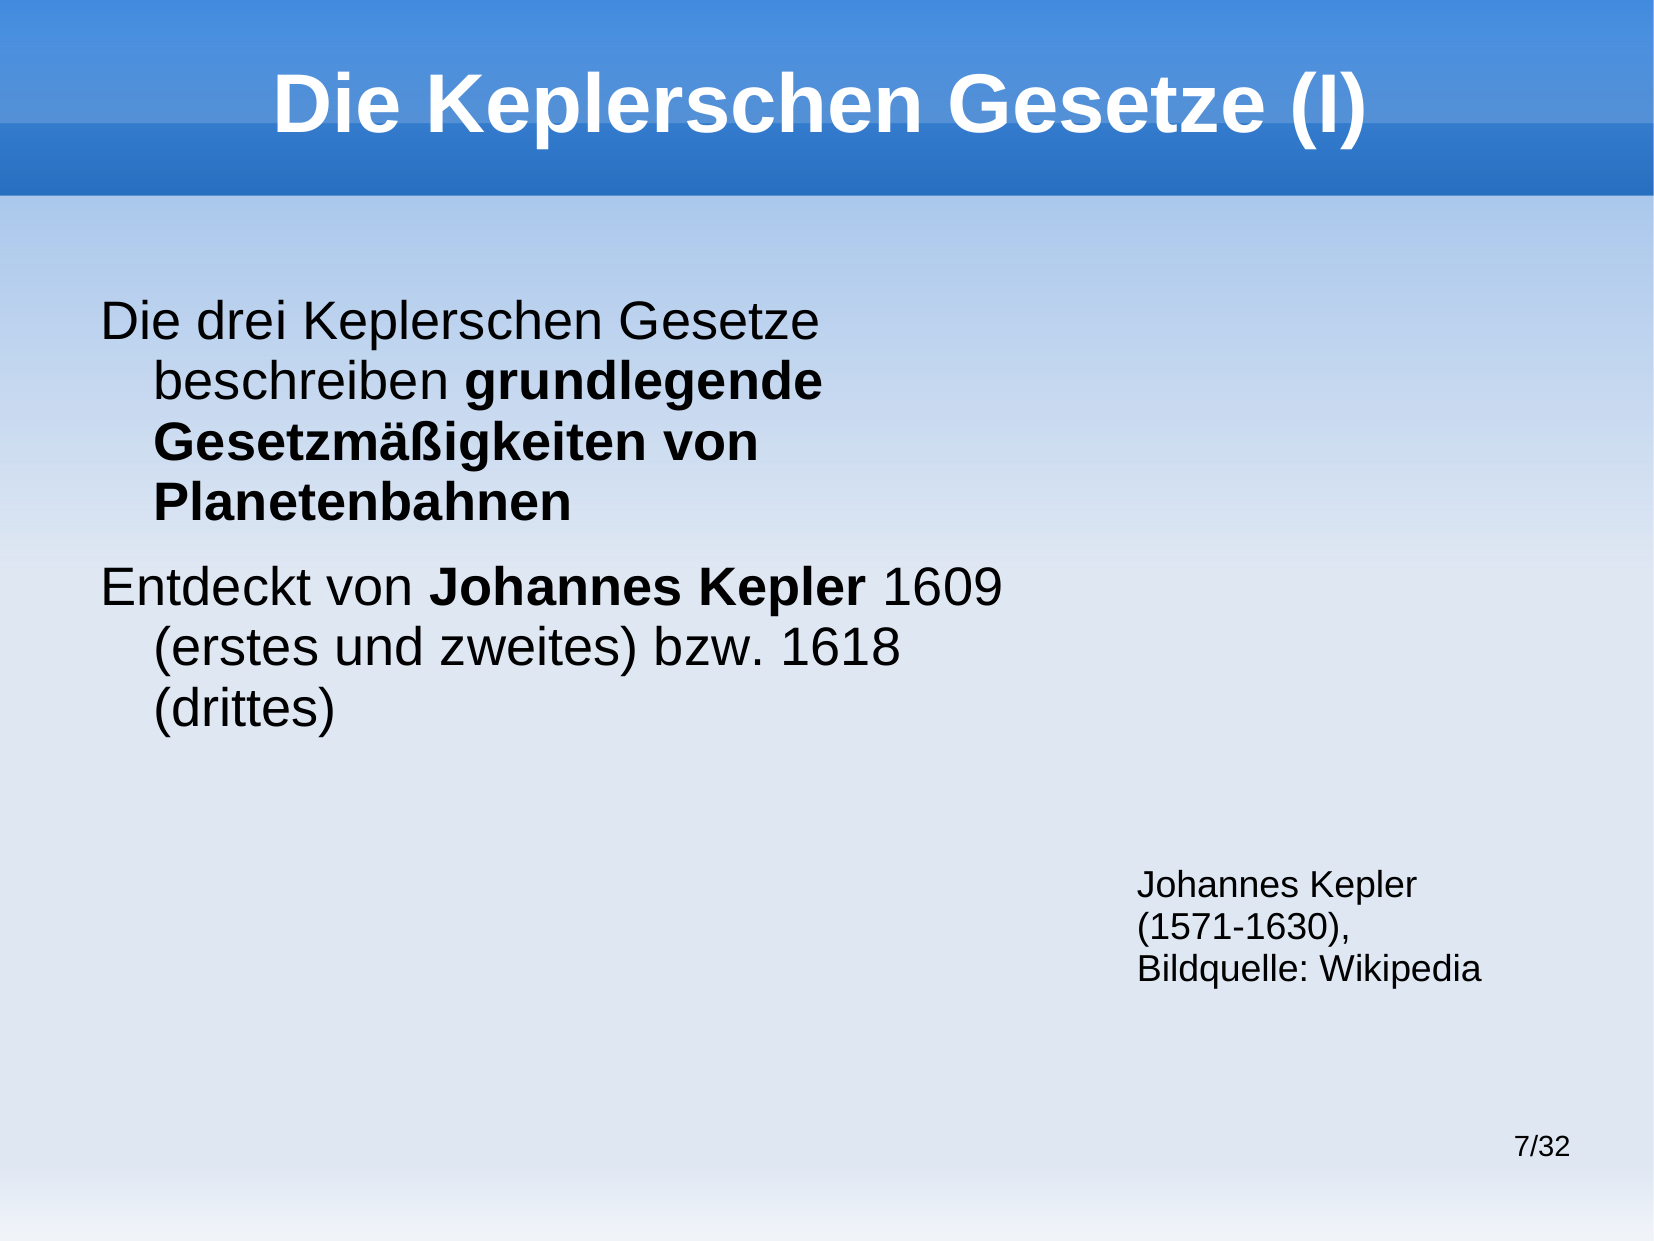

# Die Keplerschen Gesetze (I)
Die drei Keplerschen Gesetze beschreiben grundlegende Gesetzmäßigkeiten von Planetenbahnen
Entdeckt von Johannes Kepler 1609 (erstes und zweites) bzw. 1618 (drittes)
Johannes Kepler (1571-1630), Bildquelle: Wikipedia
7